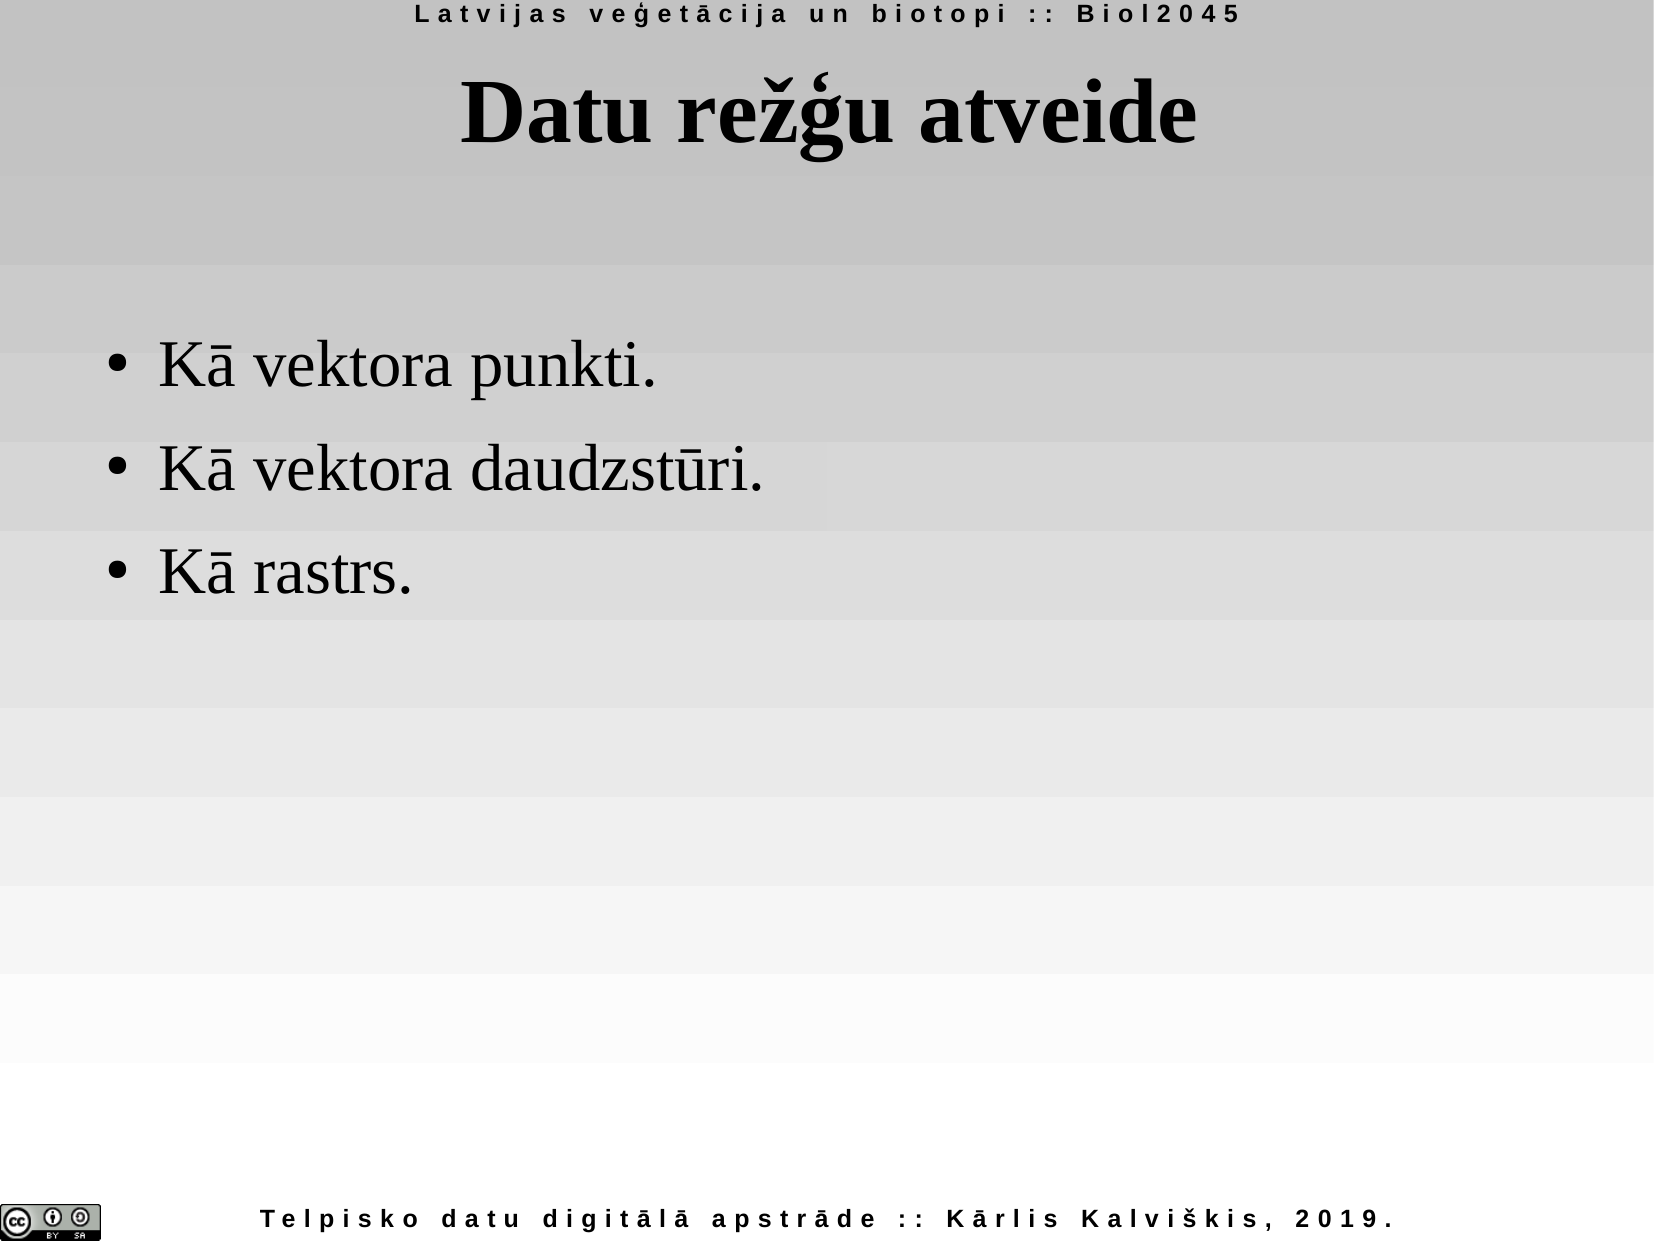

# Datu režģu atveide
Kā vektora punkti.
Kā vektora daudzstūri.
Kā rastrs.